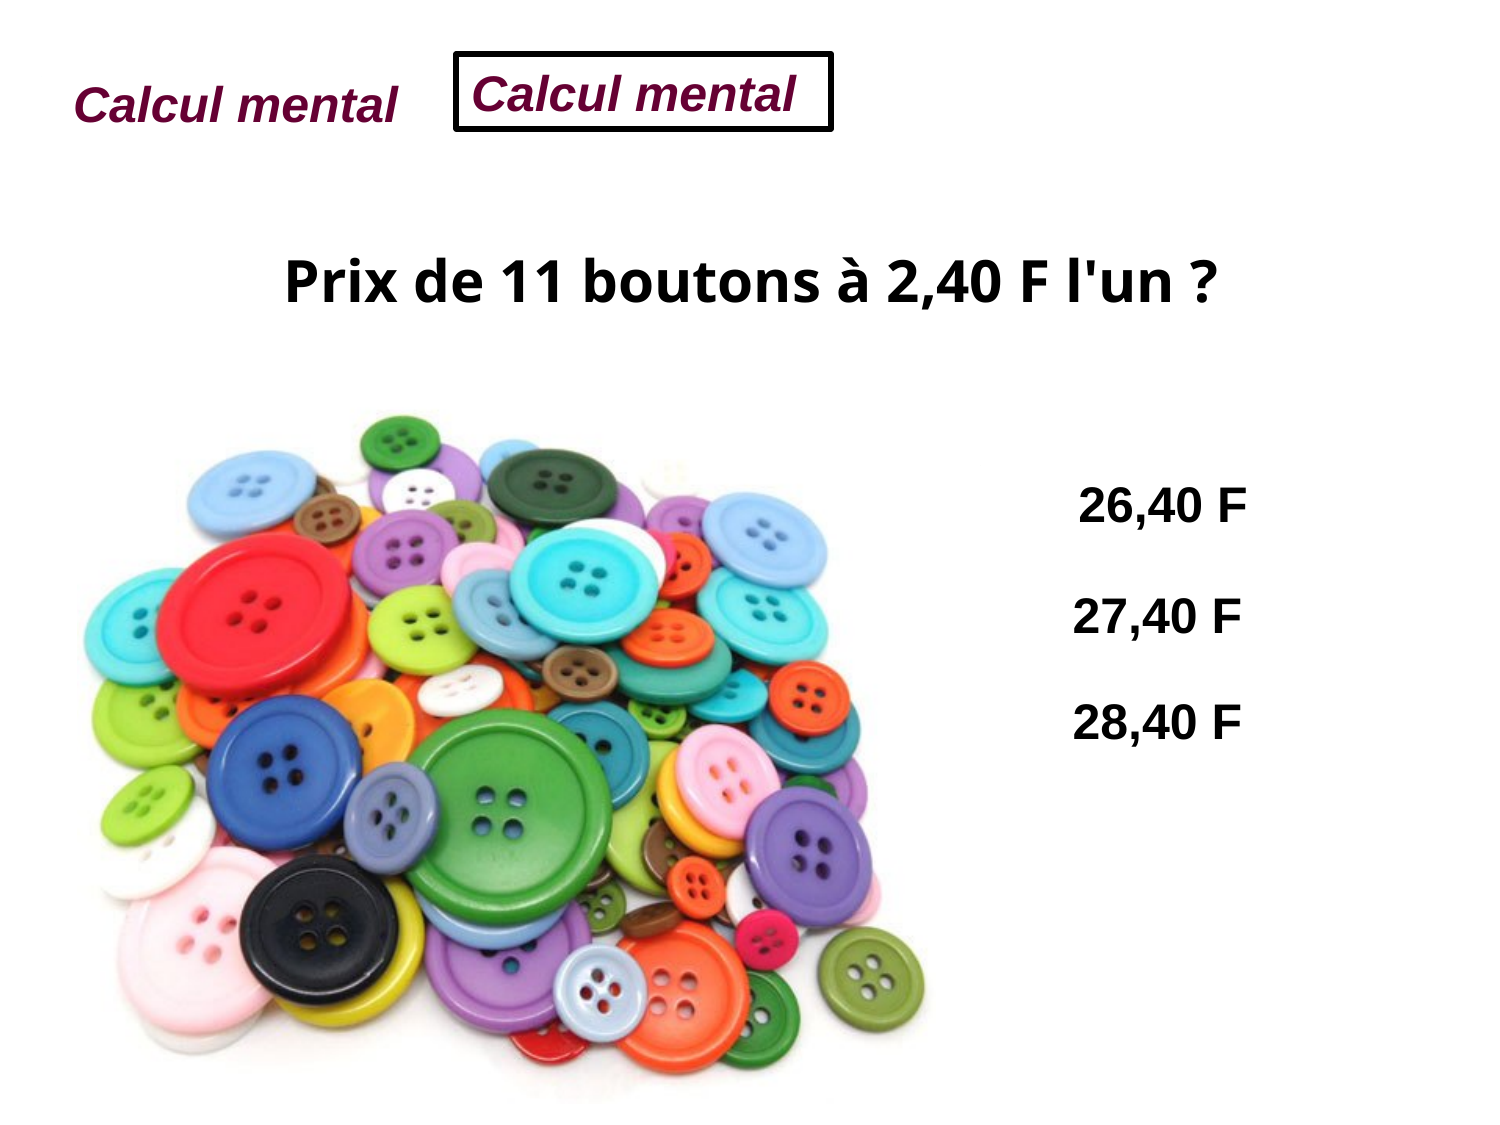

Calcul mental
Calcul mental
Prix de 11 boutons à 2,40 F l'un ?
26,40 F
27,40 F
28,40 F